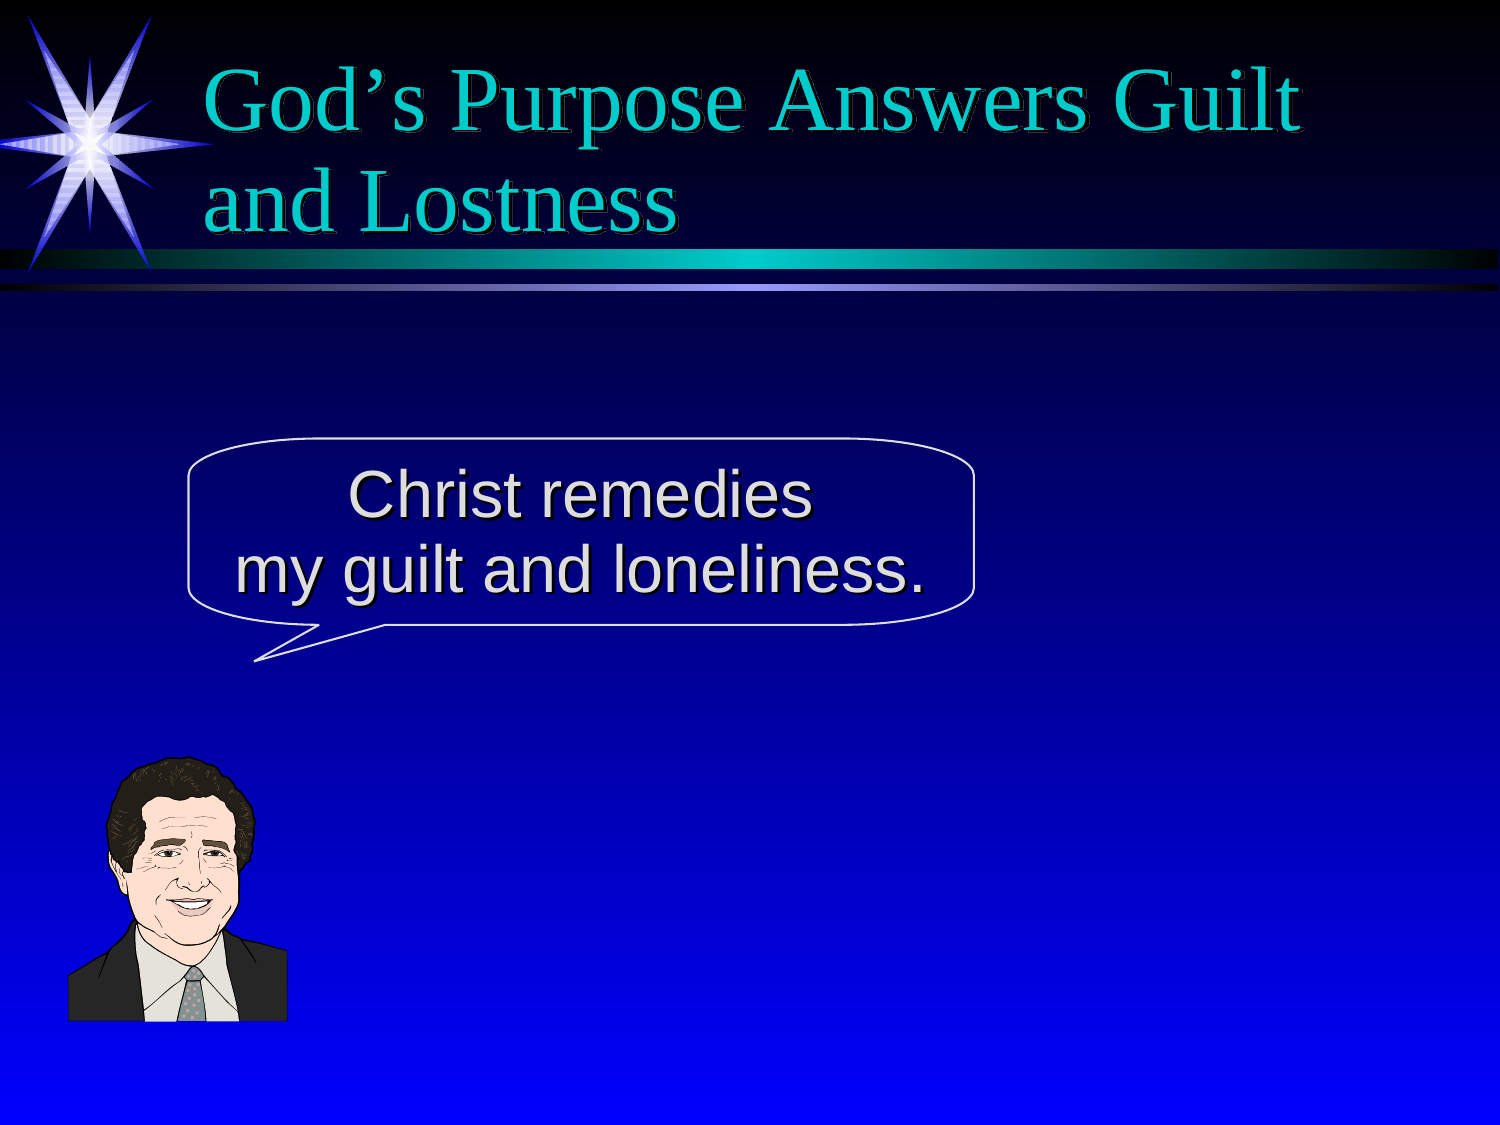

# God’s Purpose Answers Guilt and Lostness
Christ remedies
my guilt and loneliness.